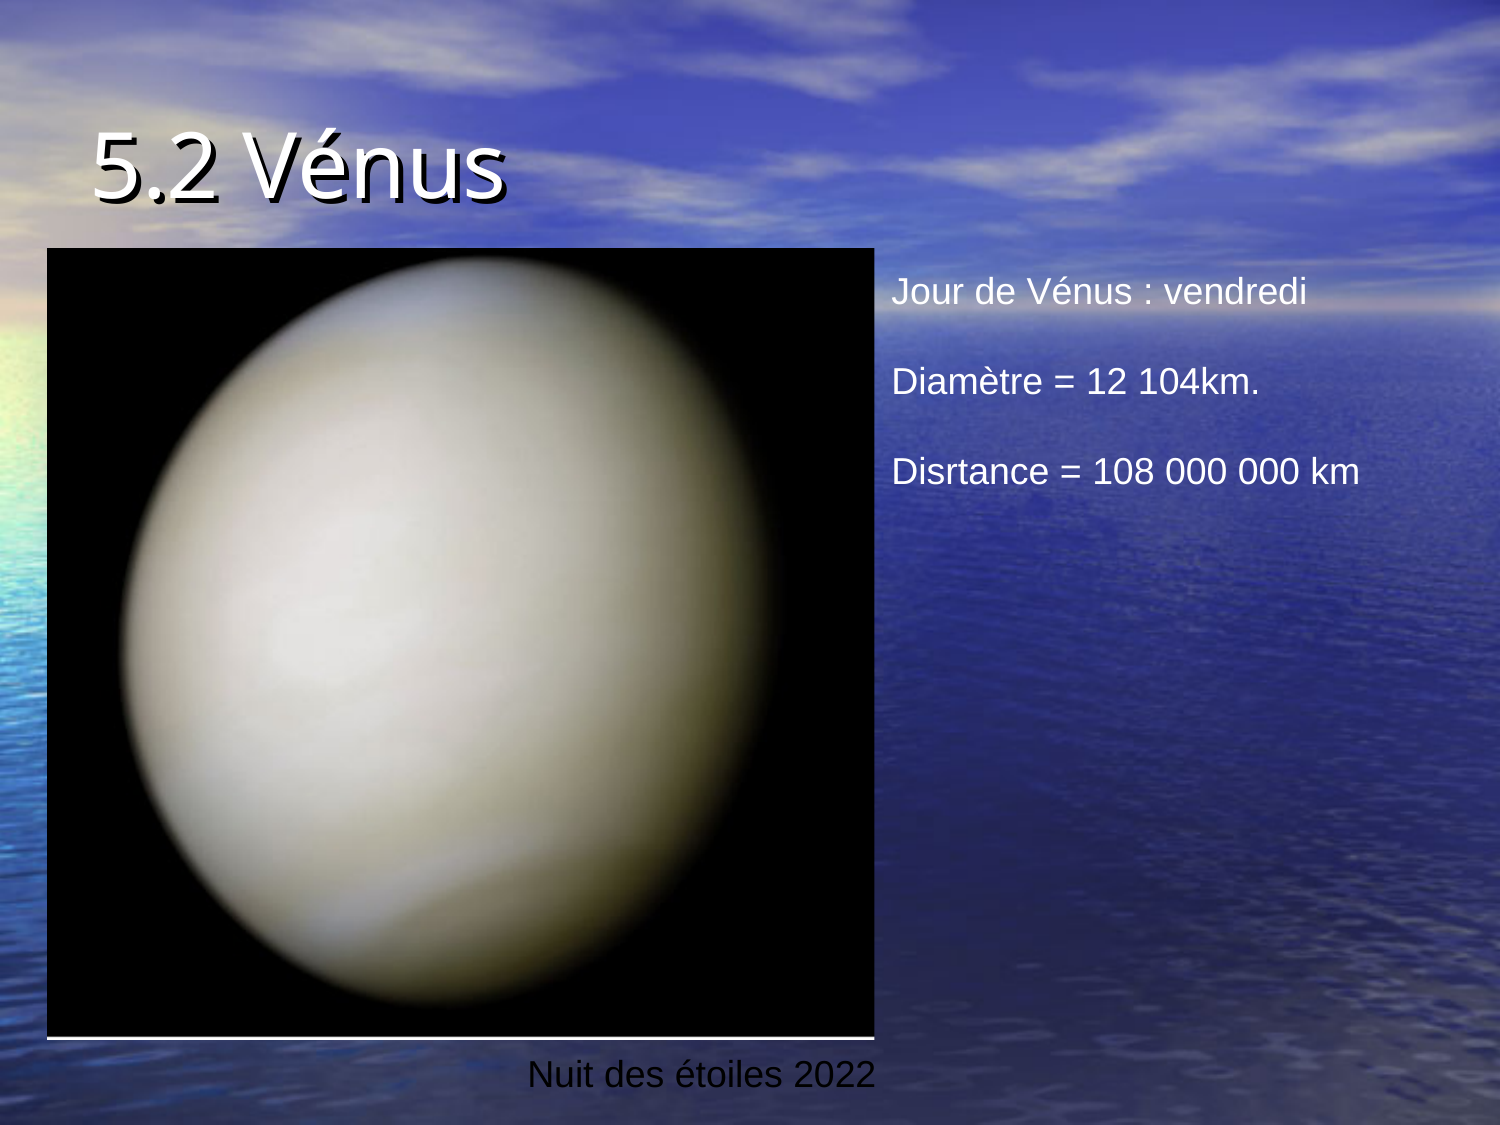

# 5.2 Vénus
Jour de Vénus : vendredi
Diamètre = 12 104km.
Disrtance = 108 000 000 km
Nuit des étoiles 2022